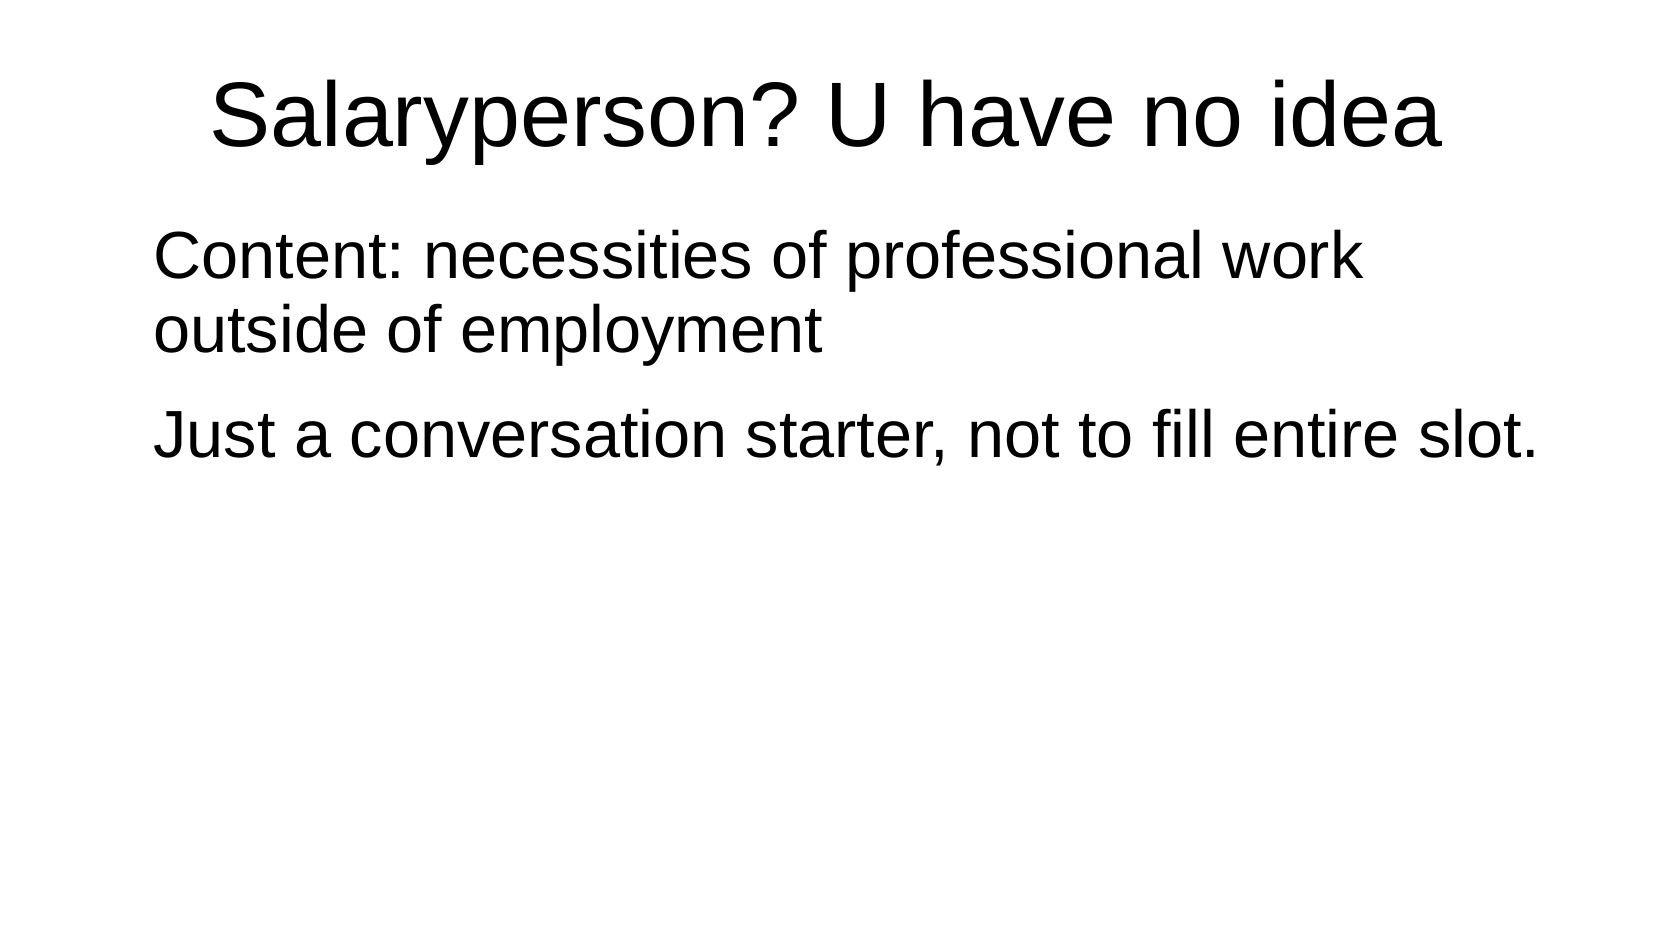

# Salaryperson? U have no idea
Content: necessities of professional work outside of employment
Just a conversation starter, not to fill entire slot.